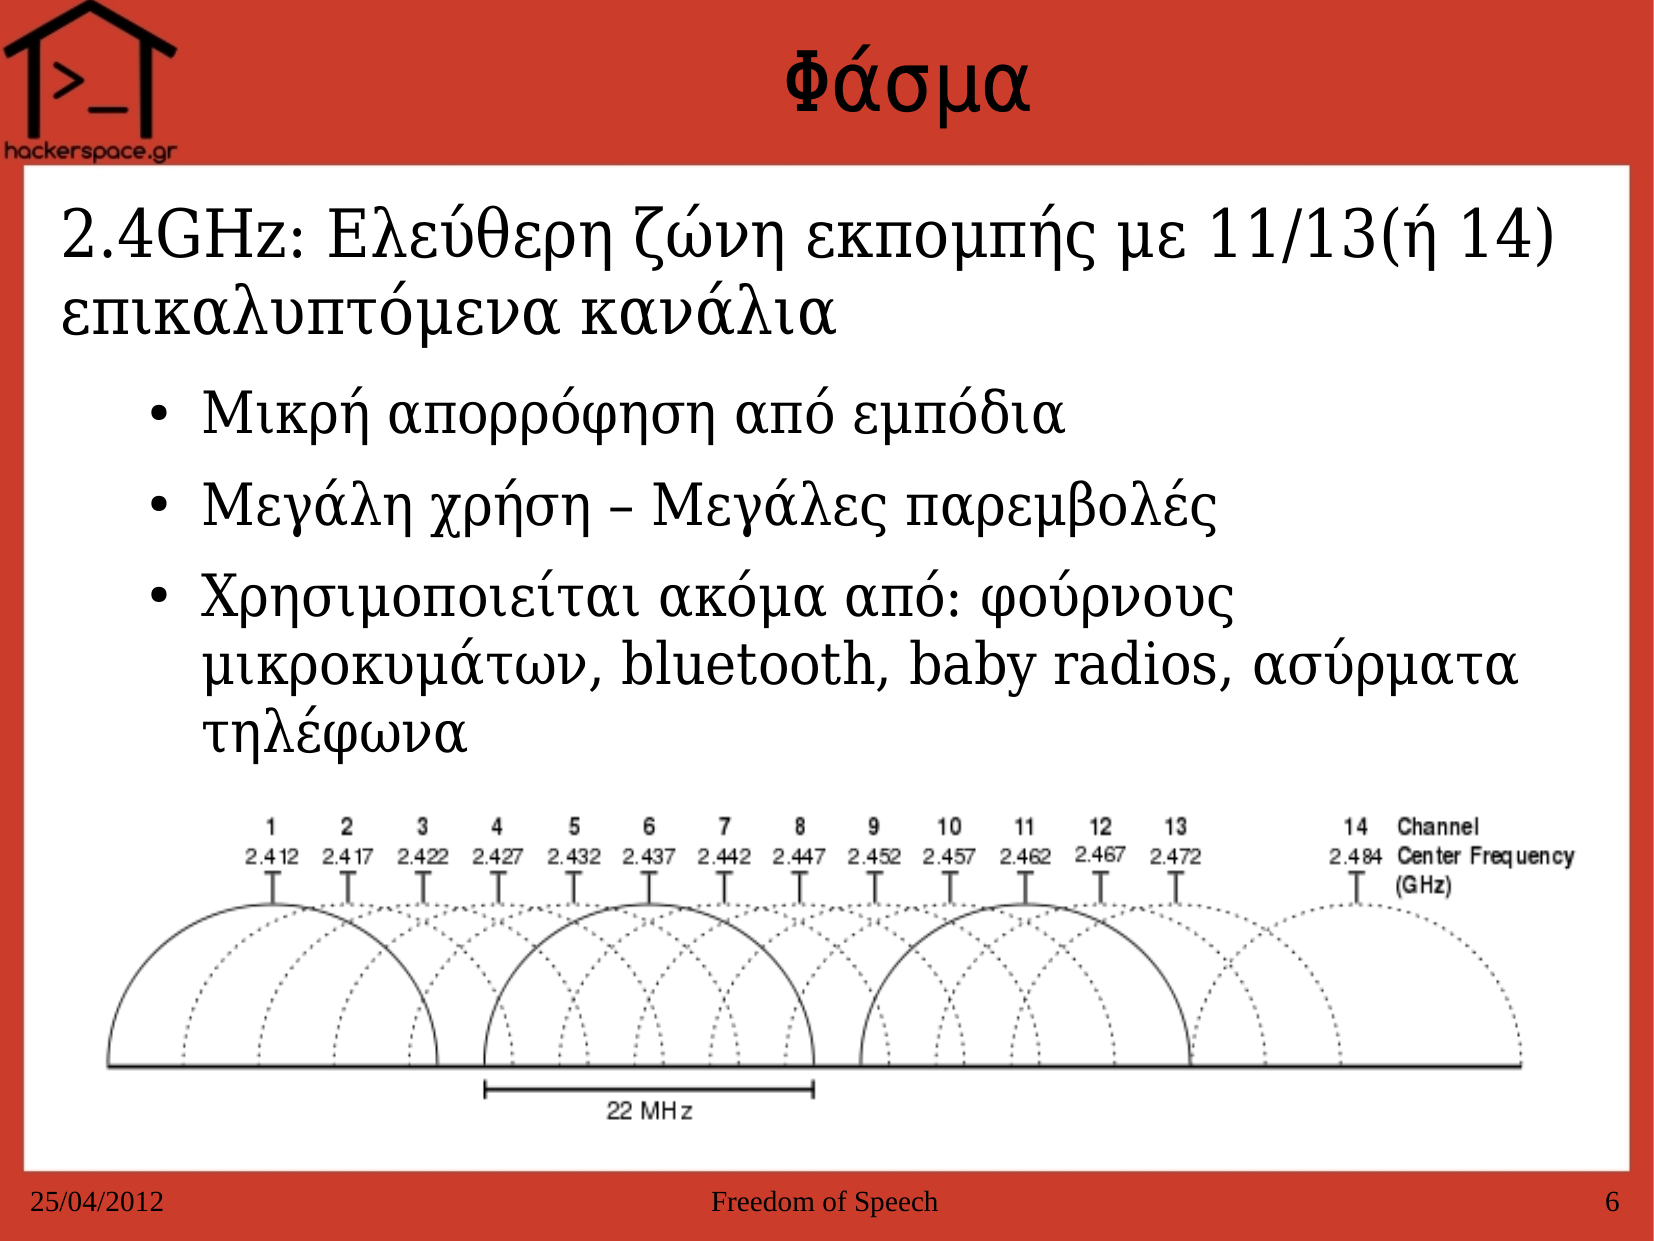

# Φάσμα
2.4GHz: Ελεύθερη ζώνη εκπομπής με 11/13(ή 14) επικαλυπτόμενα κανάλια
Μικρή απορρόφηση από εμπόδια
Μεγάλη χρήση – Μεγάλες παρεμβολές
Χρησιμοποιείται ακόμα από: φούρνους μικροκυμάτων, bluetooth, baby radios, ασύρματα τηλέφωνα
25/04/2012
Freedom of Speech
6